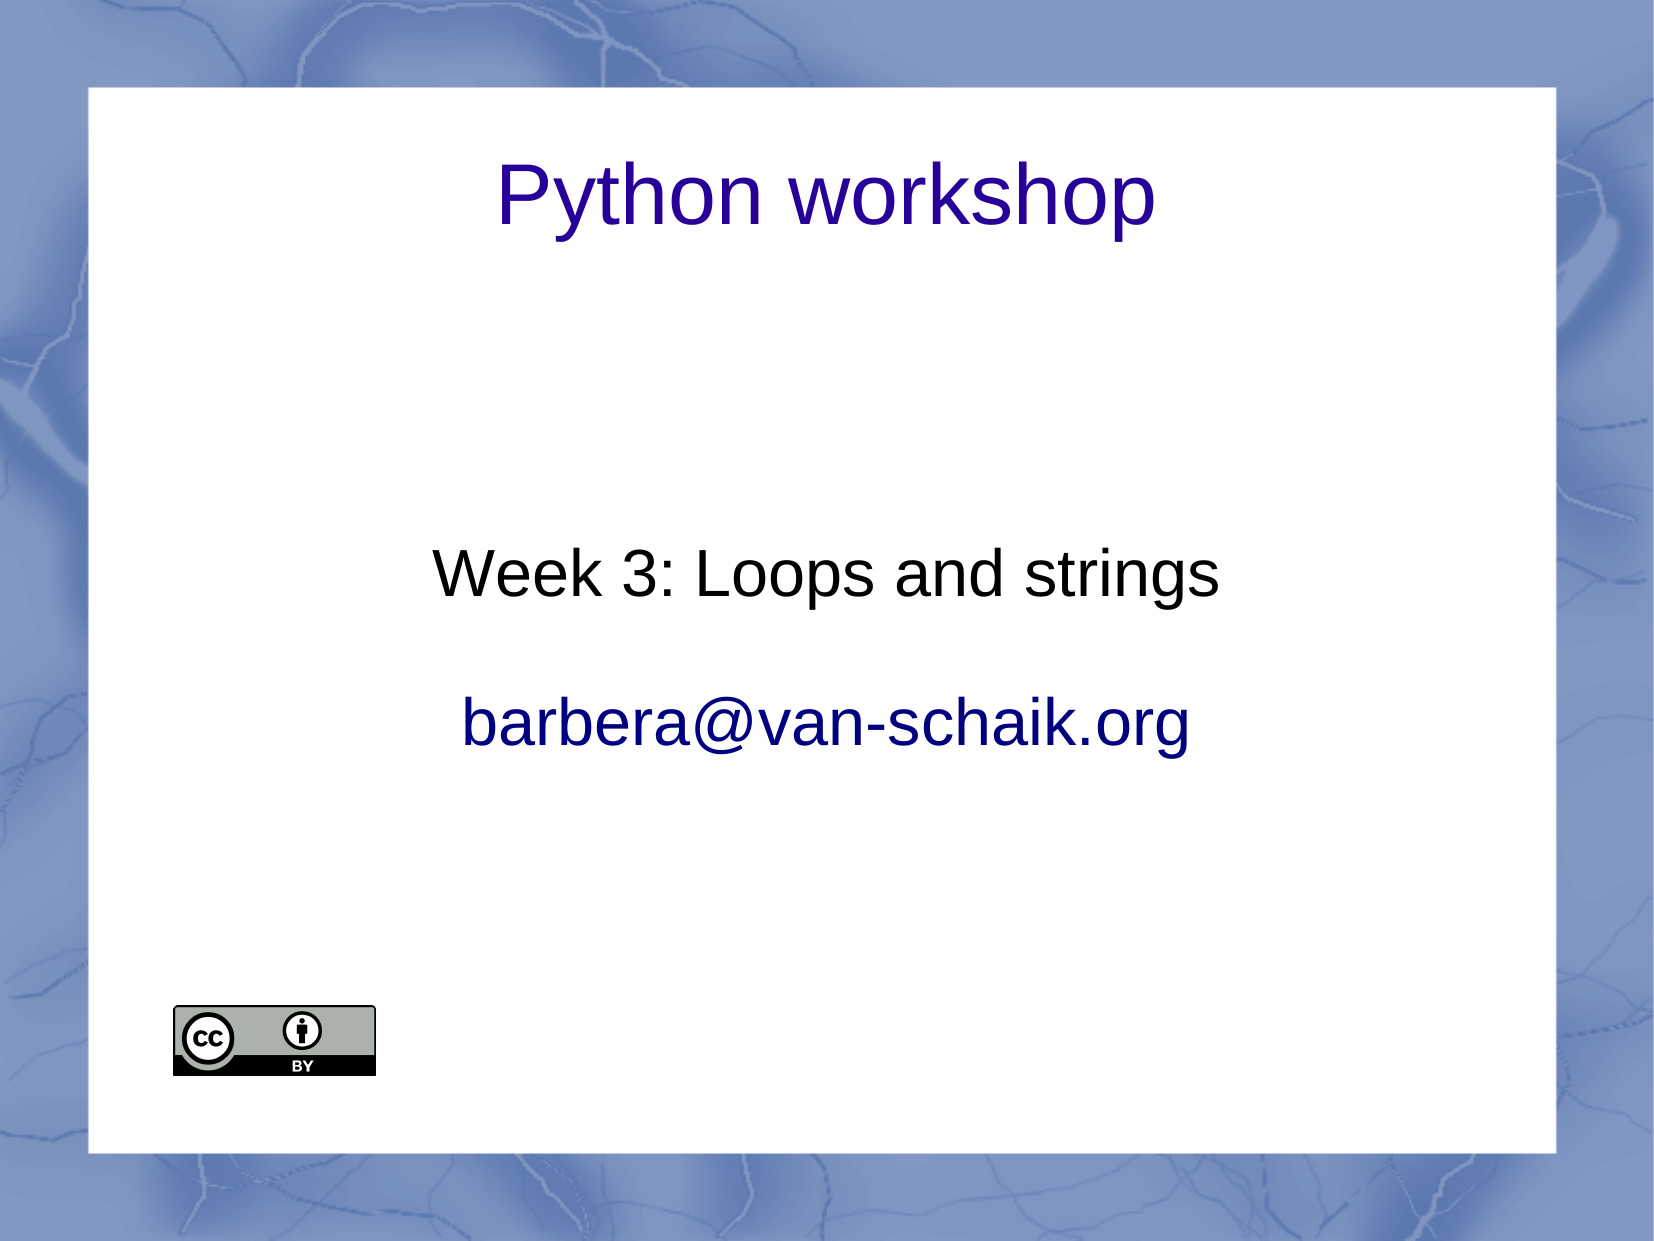

# Python workshop
Week 3: Loops and strings
barbera@van-schaik.org